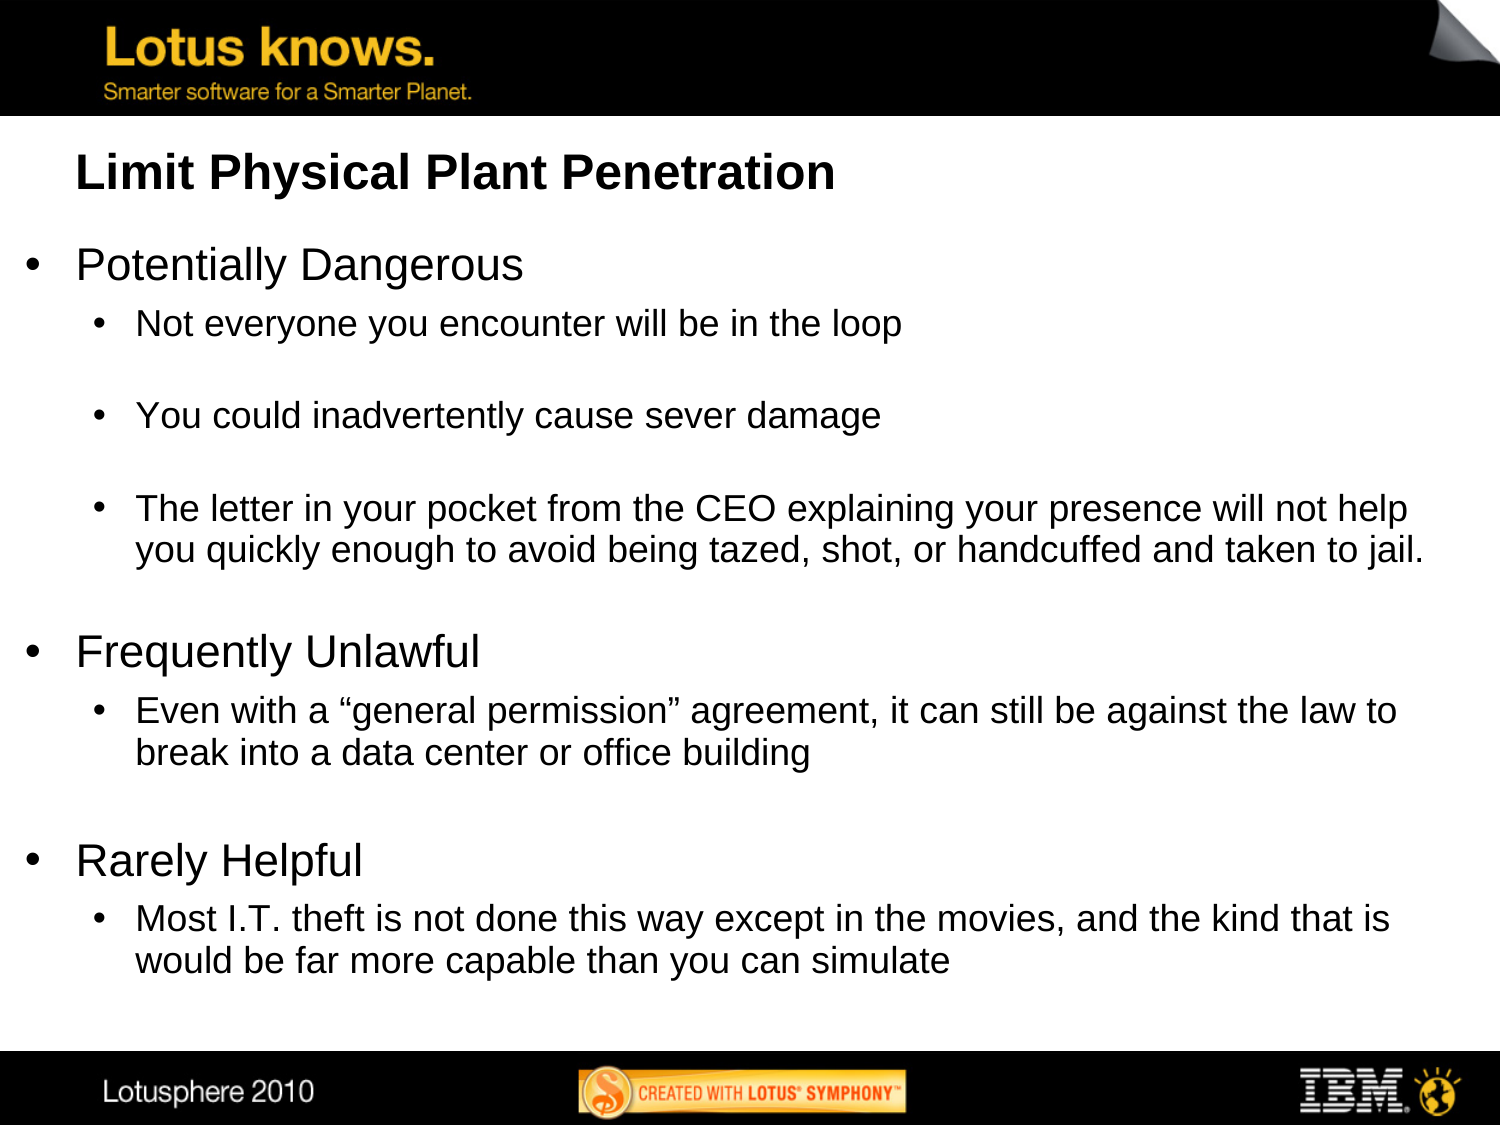

# Limit Physical Plant Penetration
Potentially Dangerous
Not everyone you encounter will be in the loop
You could inadvertently cause sever damage
The letter in your pocket from the CEO explaining your presence will not help you quickly enough to avoid being tazed, shot, or handcuffed and taken to jail.
Frequently Unlawful
Even with a “general permission” agreement, it can still be against the law to break into a data center or office building
Rarely Helpful
Most I.T. theft is not done this way except in the movies, and the kind that is would be far more capable than you can simulate